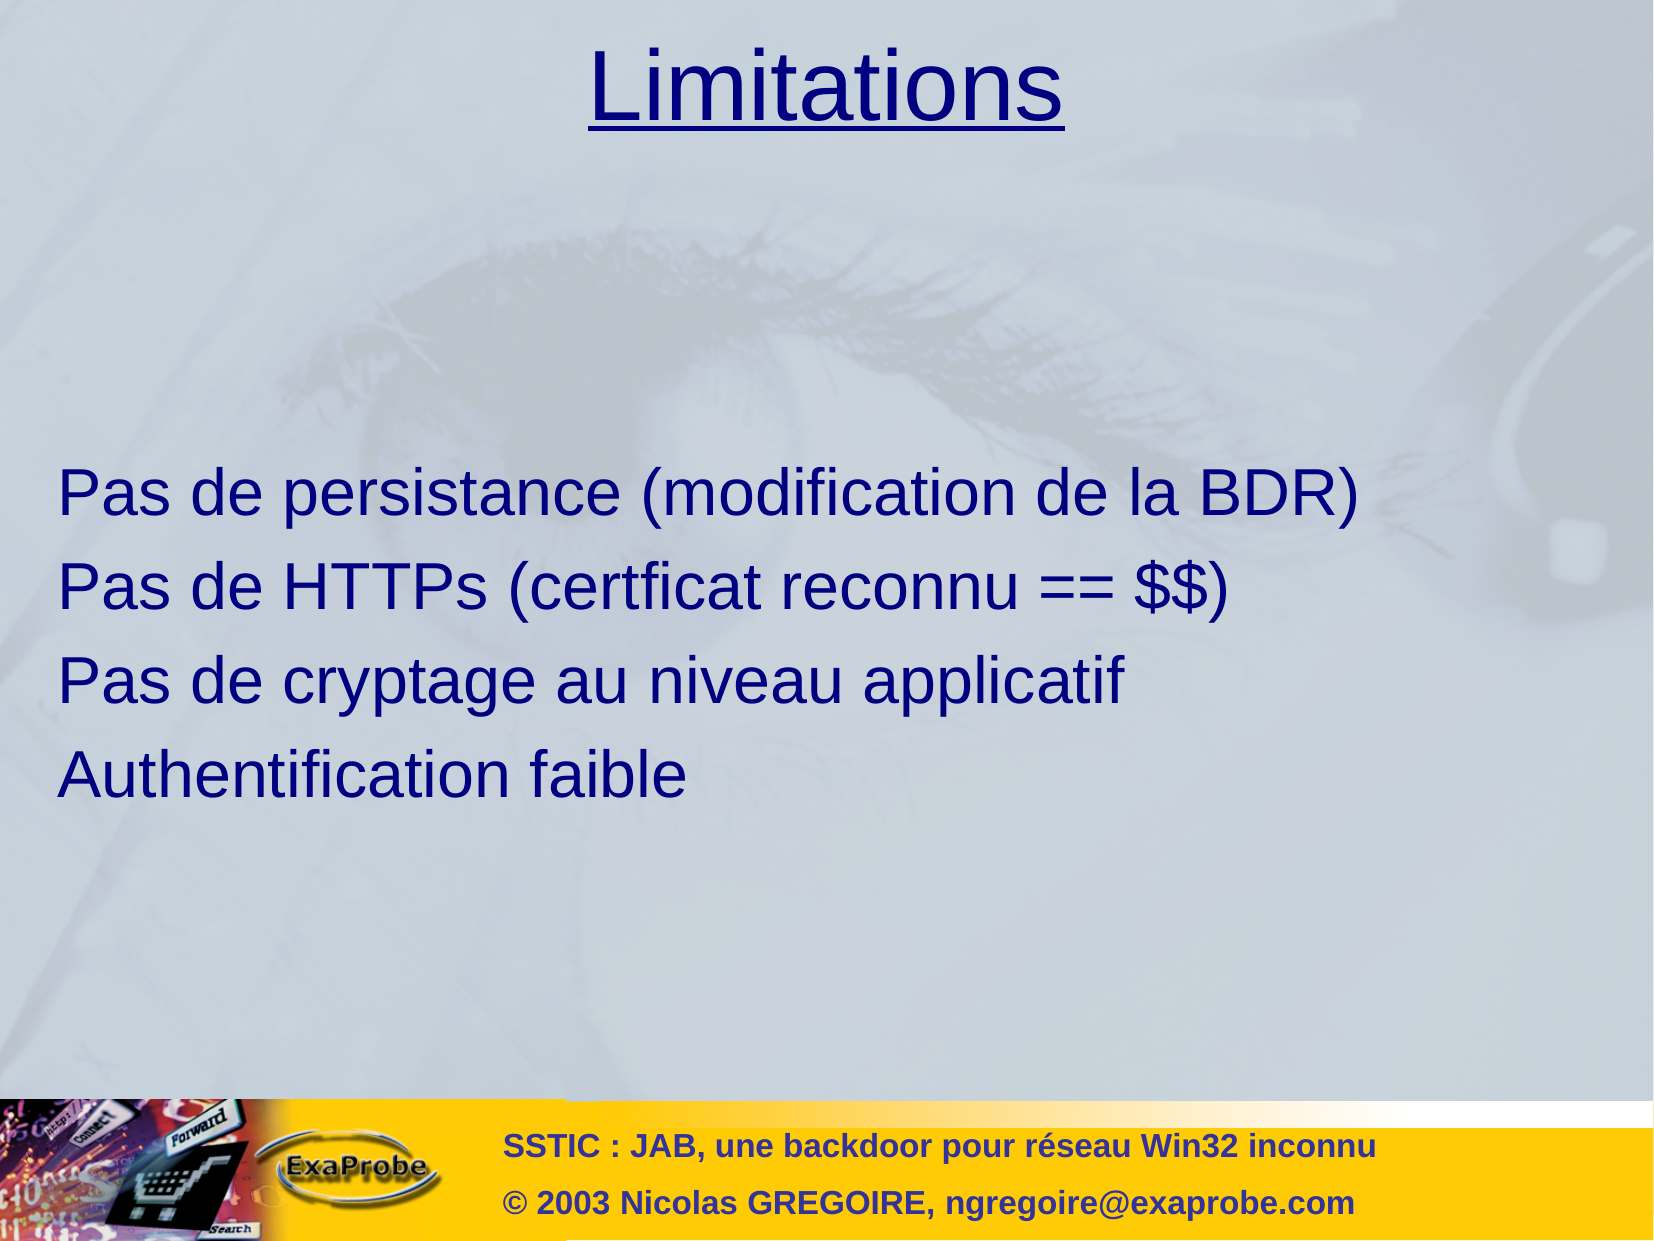

# Limitations
 Pas de persistance (modification de la BDR)
 Pas de HTTPs (certficat reconnu == $$)
 Pas de cryptage au niveau applicatif
 Authentification faible